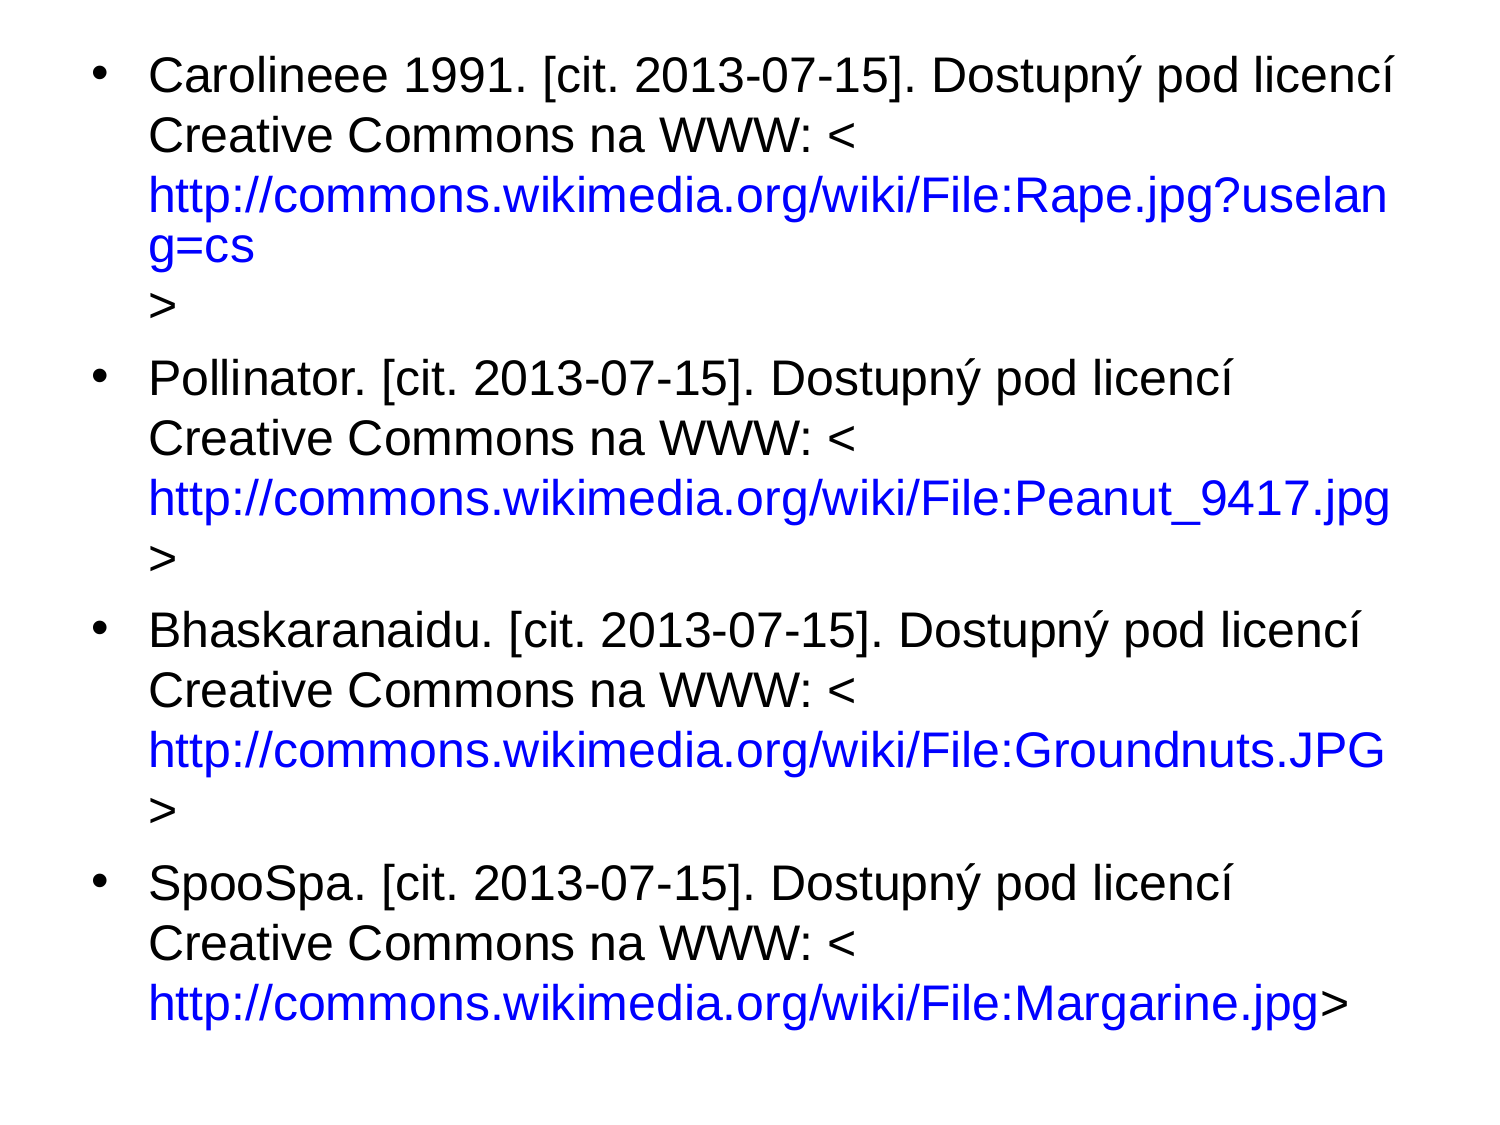

# Carolineee 1991. [cit. 2013-07-15]. Dostupný pod licencí Creative Commons na WWW: <http://commons.wikimedia.org/wiki/File:Rape.jpg?uselang=cs>
Pollinator. [cit. 2013-07-15]. Dostupný pod licencí Creative Commons na WWW: <http://commons.wikimedia.org/wiki/File:Peanut_9417.jpg>
Bhaskaranaidu. [cit. 2013-07-15]. Dostupný pod licencí Creative Commons na WWW: <http://commons.wikimedia.org/wiki/File:Groundnuts.JPG>
SpooSpa. [cit. 2013-07-15]. Dostupný pod licencí Creative Commons na WWW: <http://commons.wikimedia.org/wiki/File:Margarine.jpg>